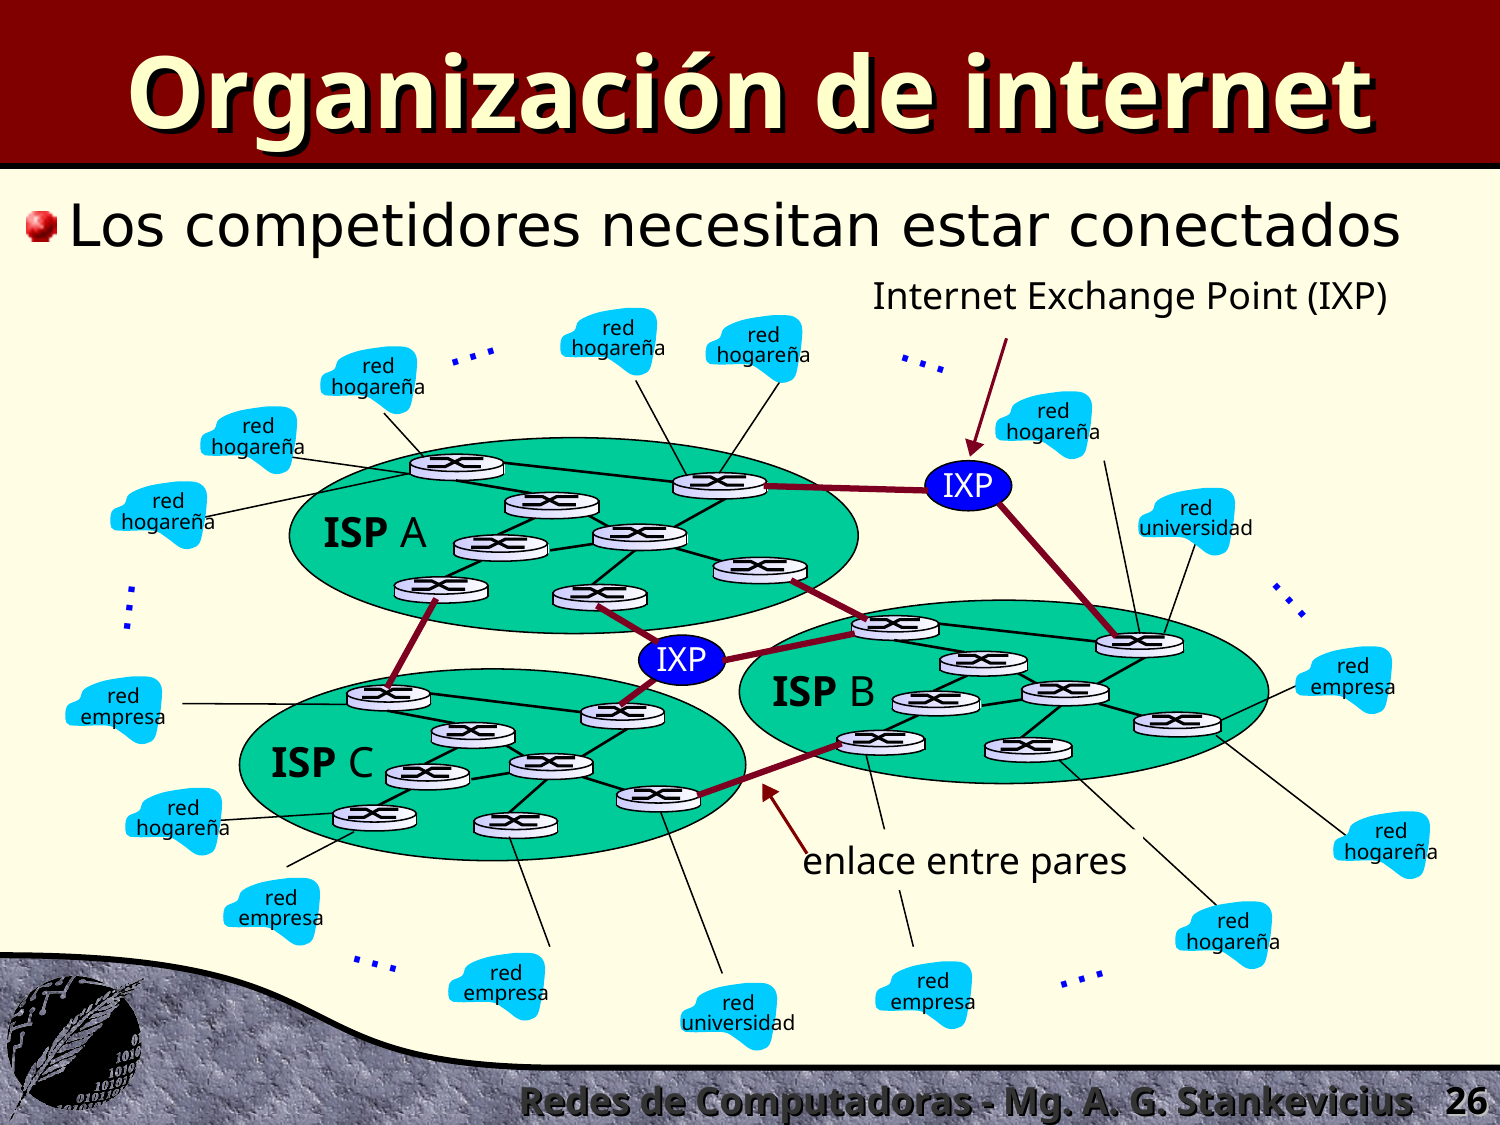

# Organización de internet
Los competidores necesitan estar conectados
Internet Exchange Point (IXP)
…
…
red
hogareña
red
hogareña
red
hogareña
red
hogareña
red
hogareña
IXP
red
hogareña
red
universidad
ISP A
…
…
IXP
red
empresa
ISP B
red
empresa
ISP C
red
hogareña
red
hogareña
enlace entre pares
red
empresa
red
hogareña
…
red
empresa
…
red
empresa
red
universidad
26